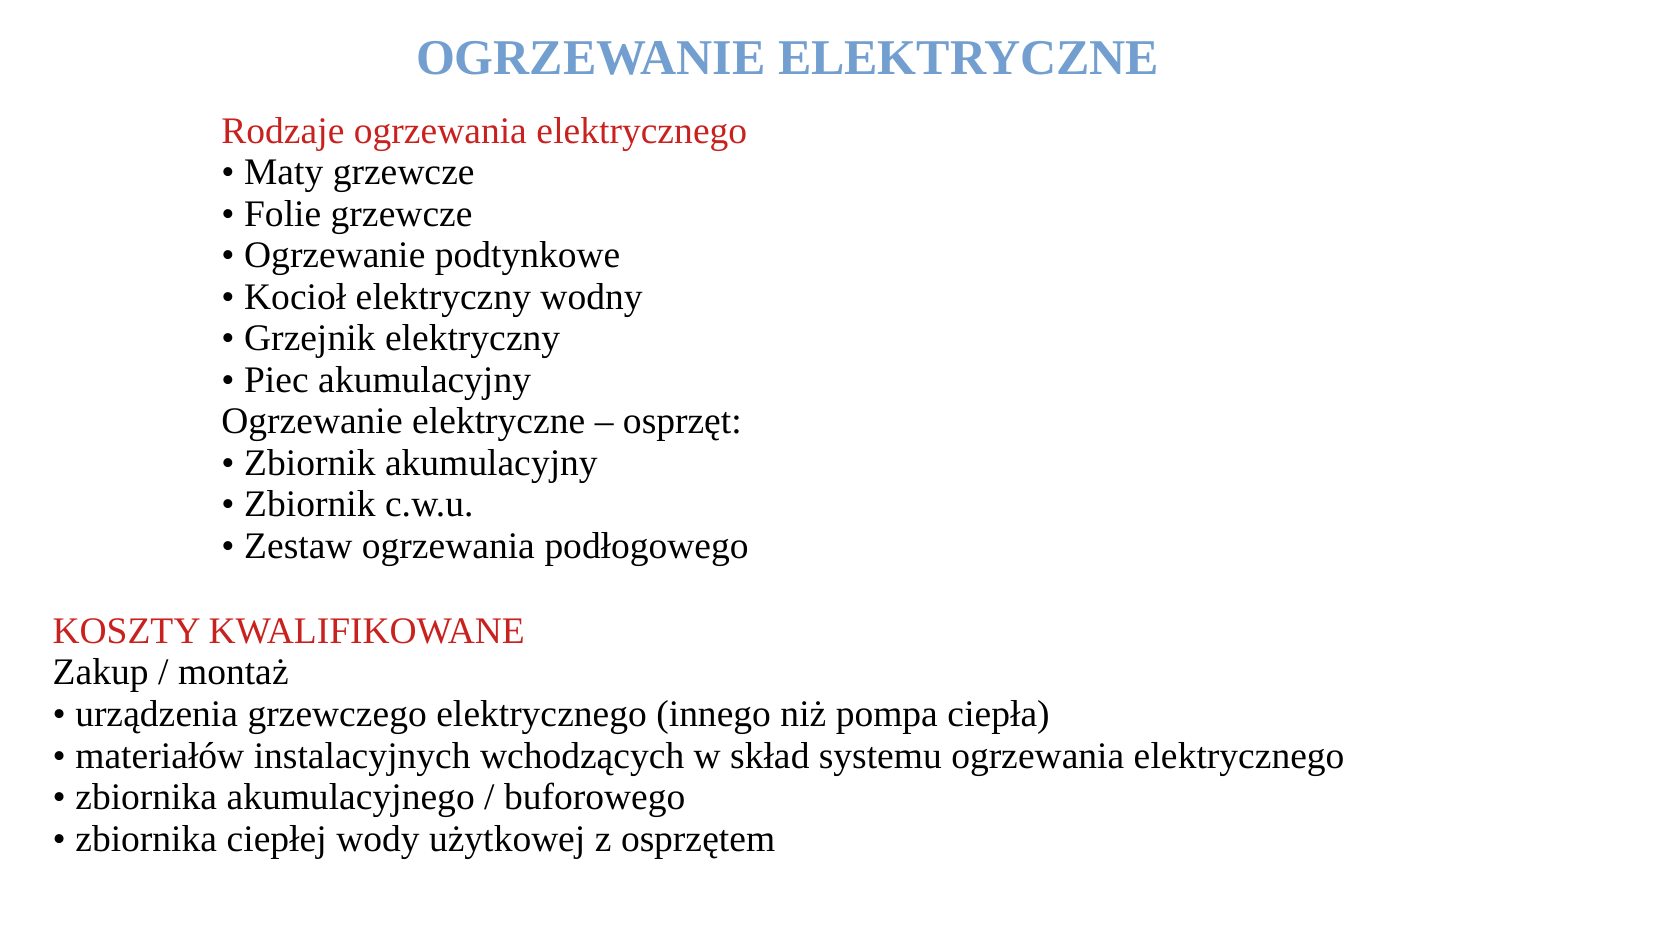

# OGRZEWANIE ELEKTRYCZNE
Rodzaje ogrzewania elektrycznego
• Maty grzewcze
• Folie grzewcze
• Ogrzewanie podtynkowe
• Kocioł elektryczny wodny
• Grzejnik elektryczny
• Piec akumulacyjny
Ogrzewanie elektryczne – osprzęt:
• Zbiornik akumulacyjny
• Zbiornik c.w.u.
• Zestaw ogrzewania podłogowego
KOSZTY KWALIFIKOWANE
Zakup / montaż
• urządzenia grzewczego elektrycznego (innego niż pompa ciepła)
• materiałów instalacyjnych wchodzących w skład systemu ogrzewania elektrycznego
• zbiornika akumulacyjnego / buforowego
• zbiornika ciepłej wody użytkowej z osprzętem